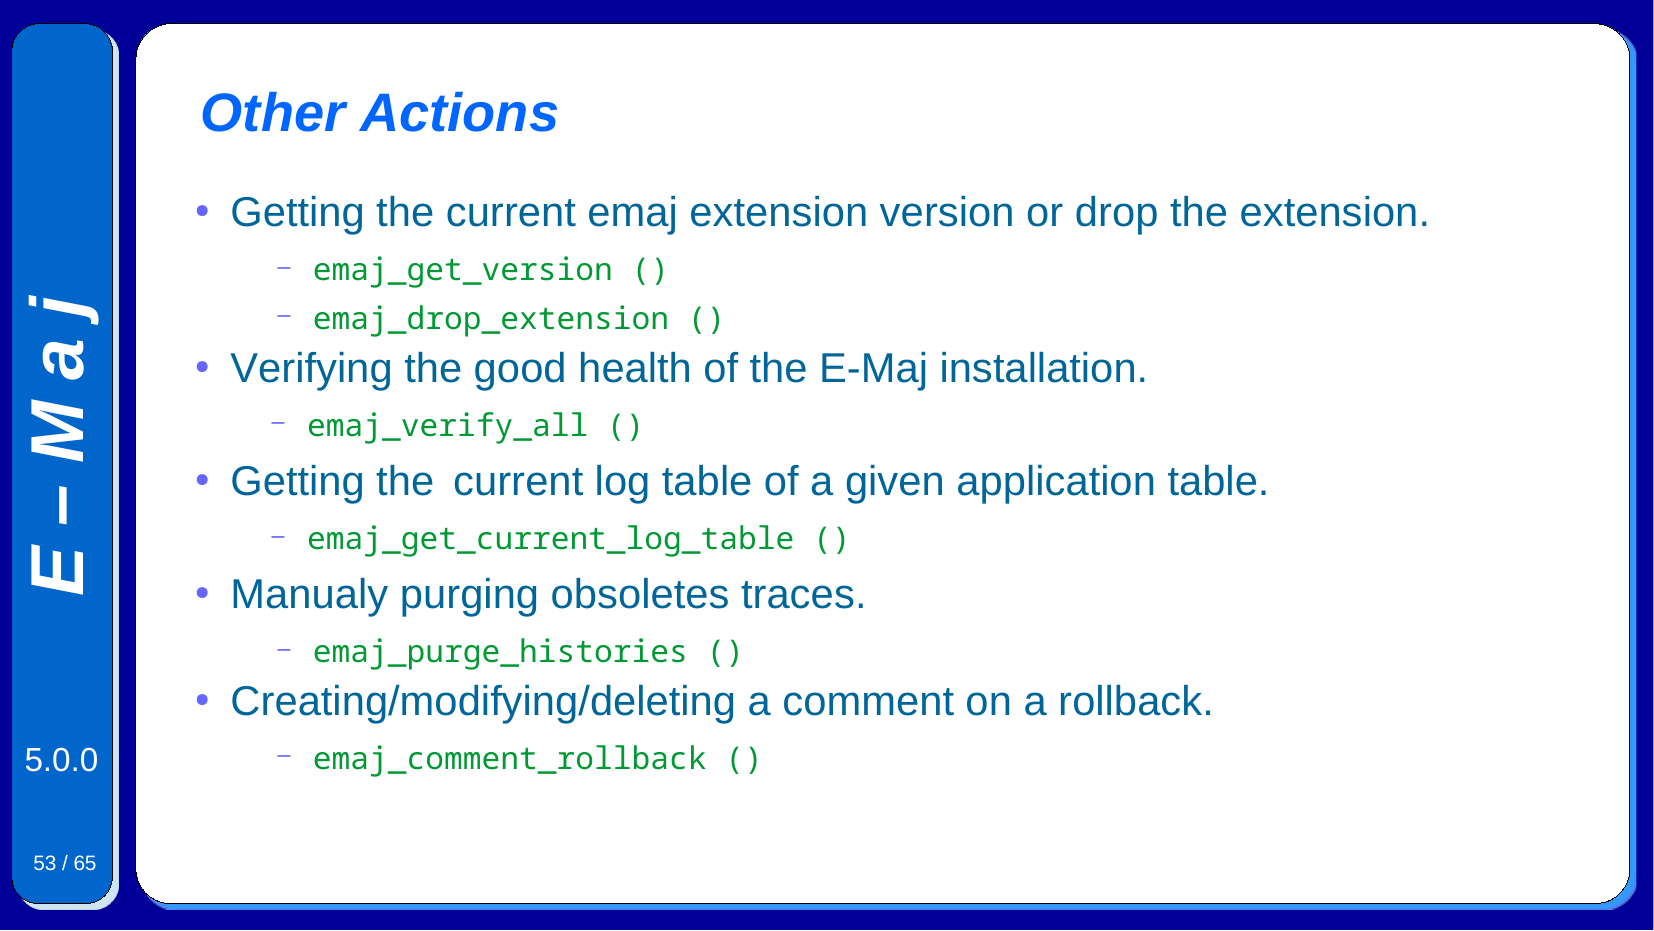

# Other Actions
Getting the current emaj extension version or drop the extension.
emaj_get_version ()
emaj_drop_extension ()
Verifying the good health of the E-Maj installation.
emaj_verify_all ()
Getting the current log table of a given application table.
emaj_get_current_log_table ()
Manualy purging obsoletes traces.
emaj_purge_histories ()
Creating/modifying/deleting a comment on a rollback.
emaj_comment_rollback ()